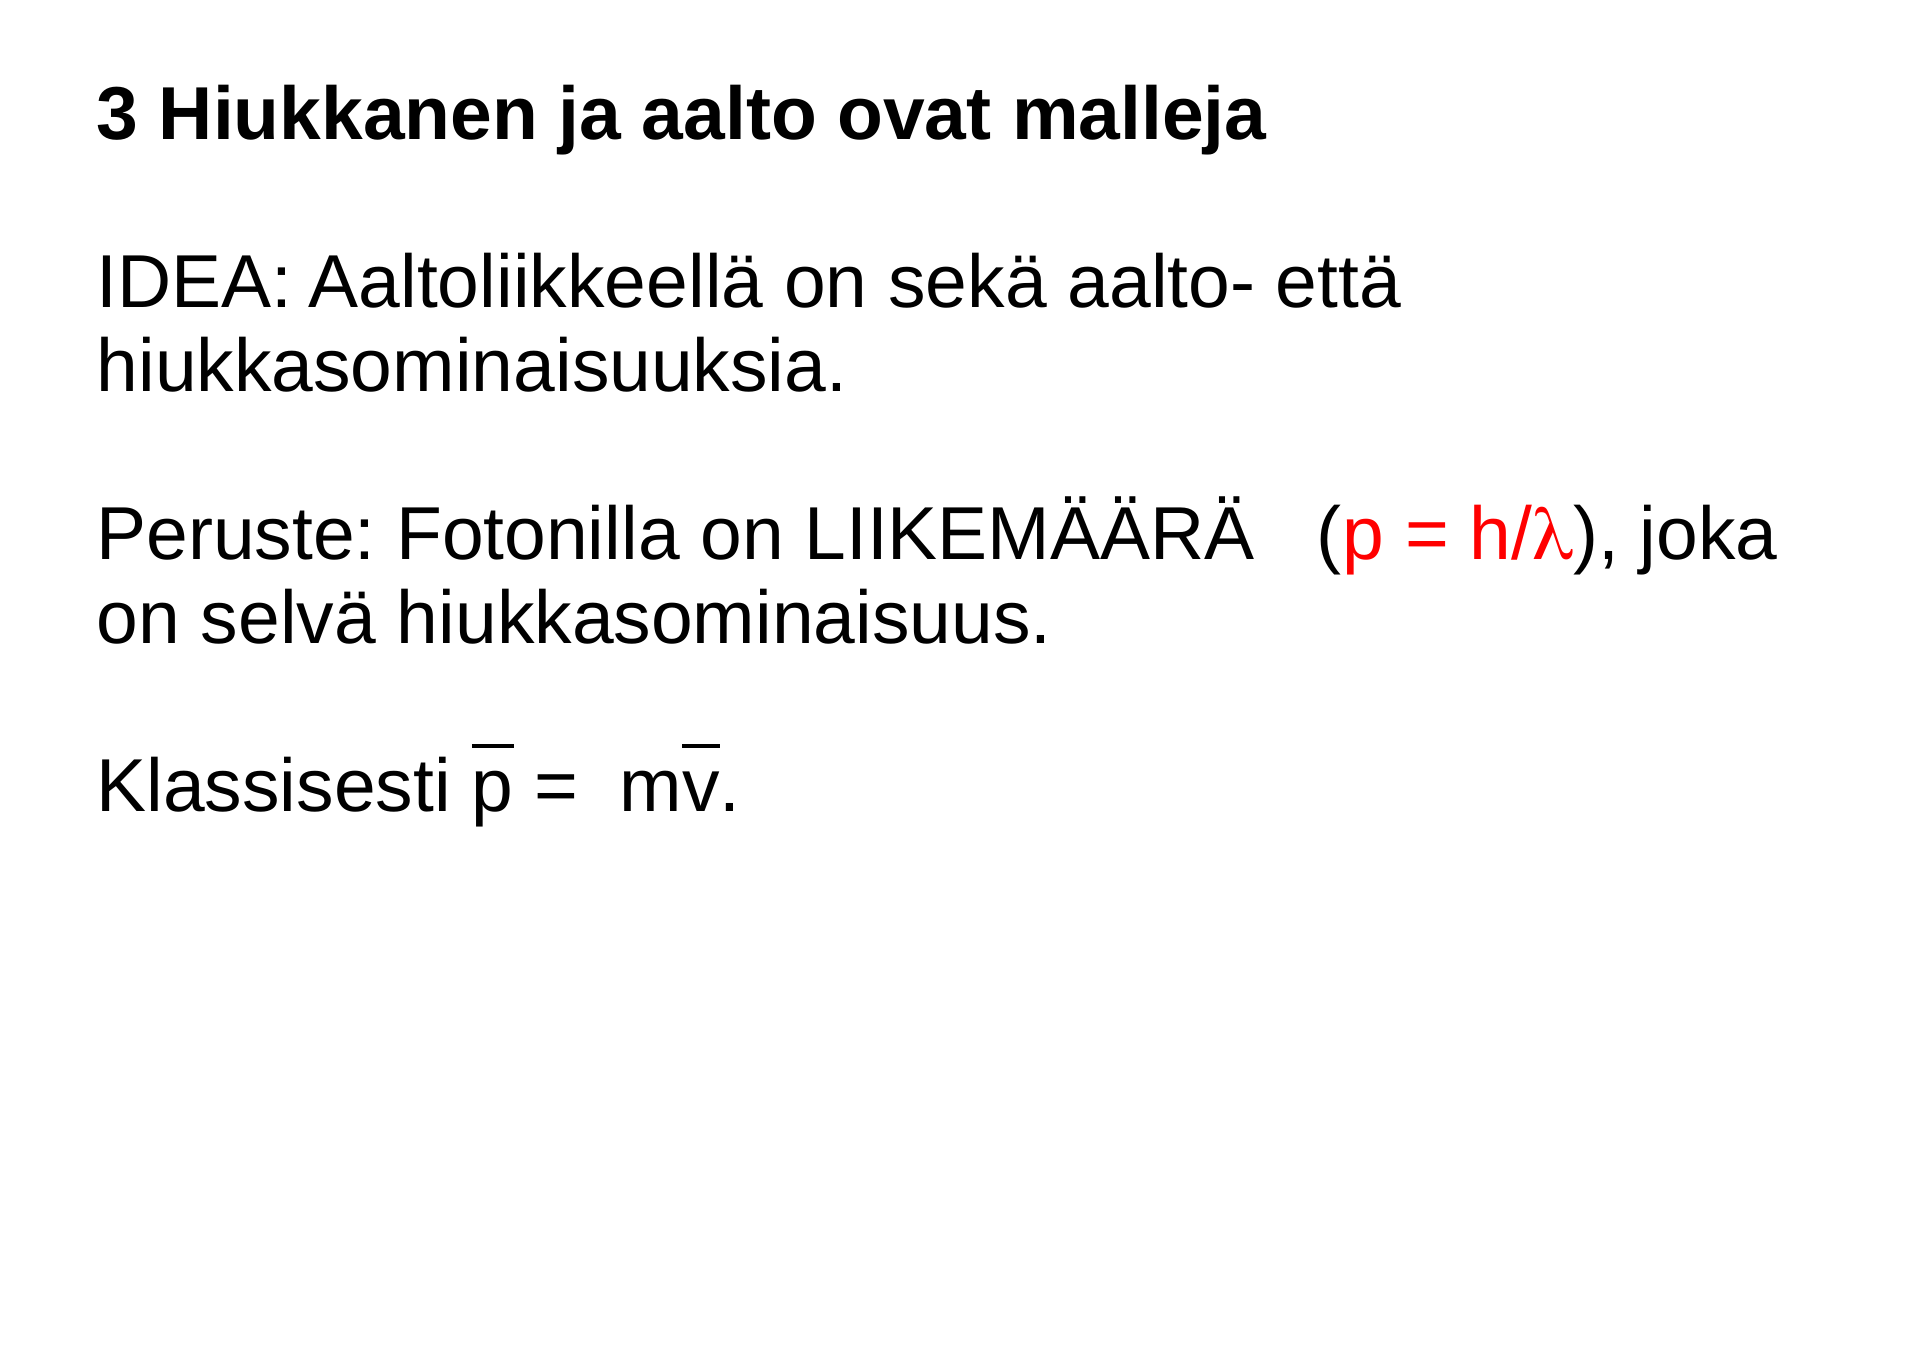

3 Hiukkanen ja aalto ovat malleja
IDEA: Aaltoliikkeellä on sekä aalto- että
hiukkasominaisuuksia.
Peruste: Fotonilla on LIIKEMÄÄRÄ (p = h/l), joka on selvä hiukkasominaisuus.
Klassisesti p = mv.